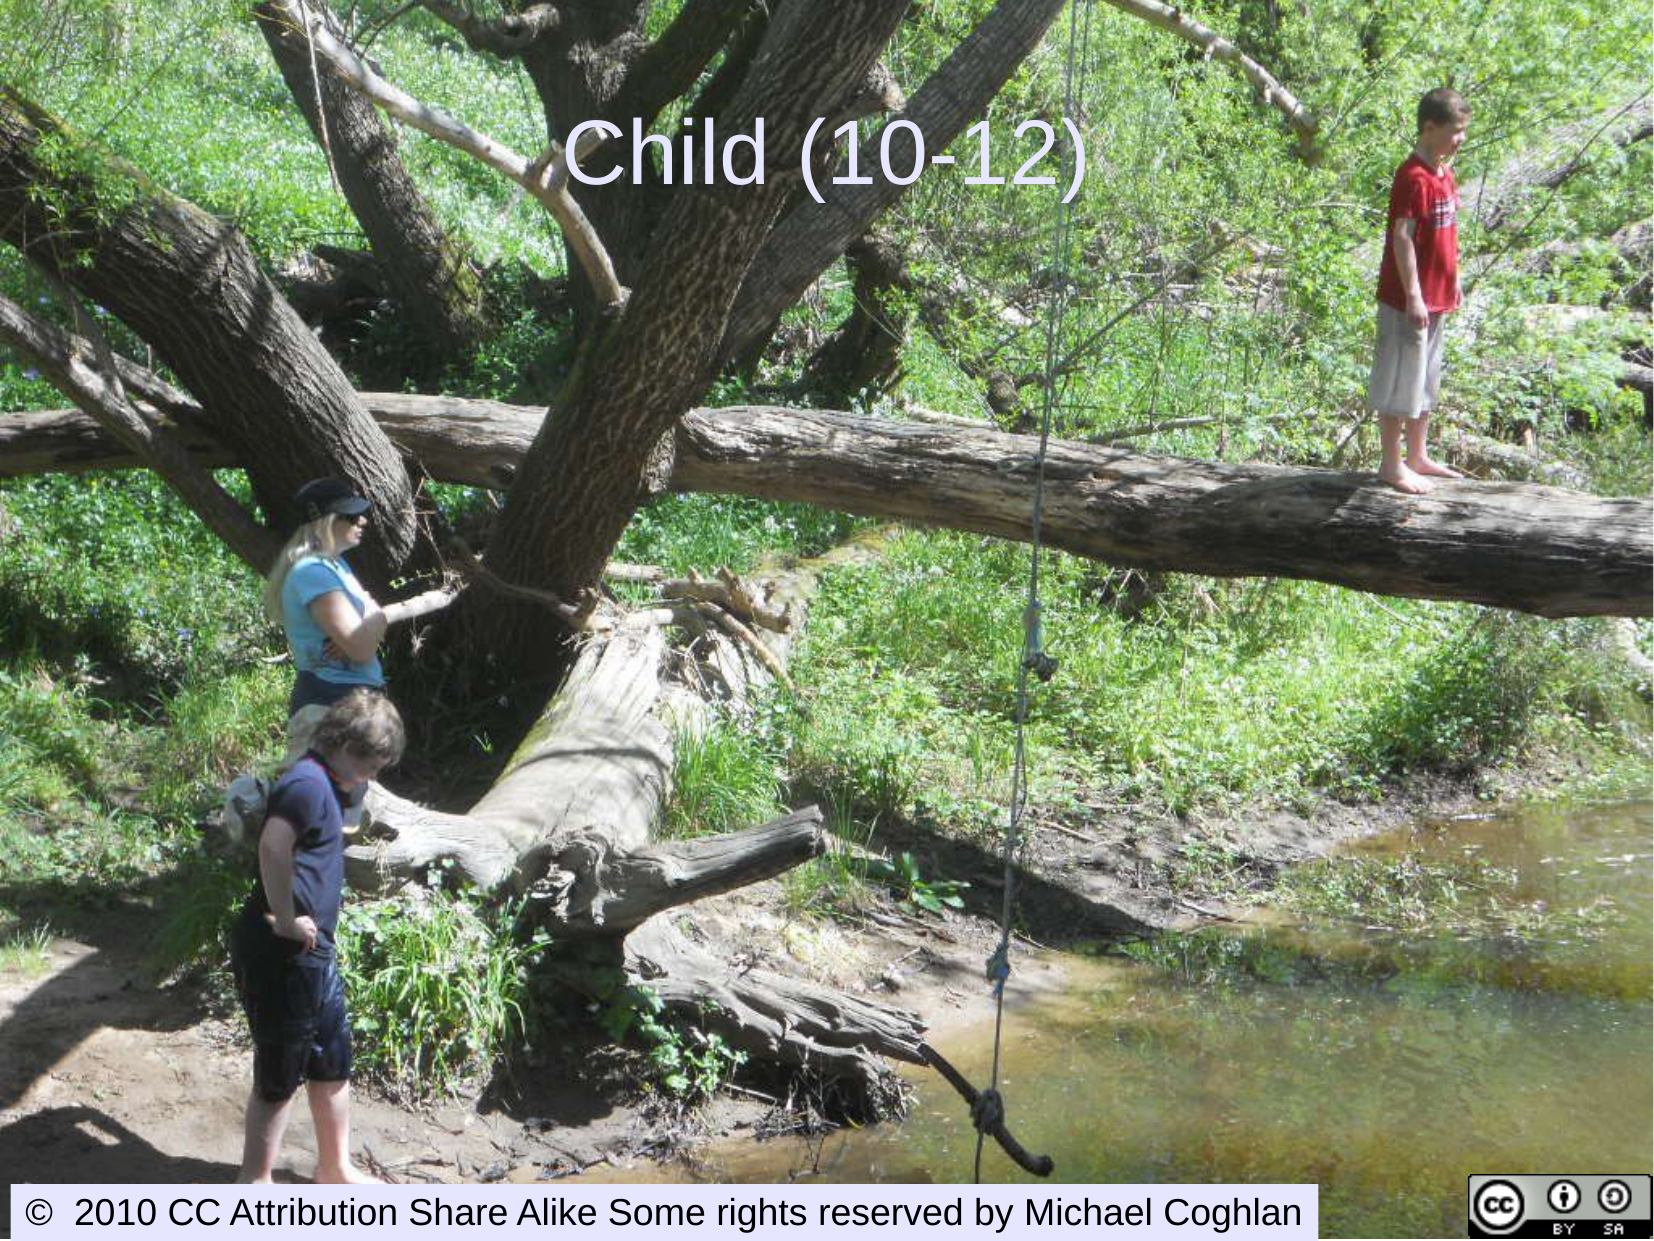

# Child (10-12)
© 2010 CC Attribution Share Alike Some rights reserved by Michael Coghlan